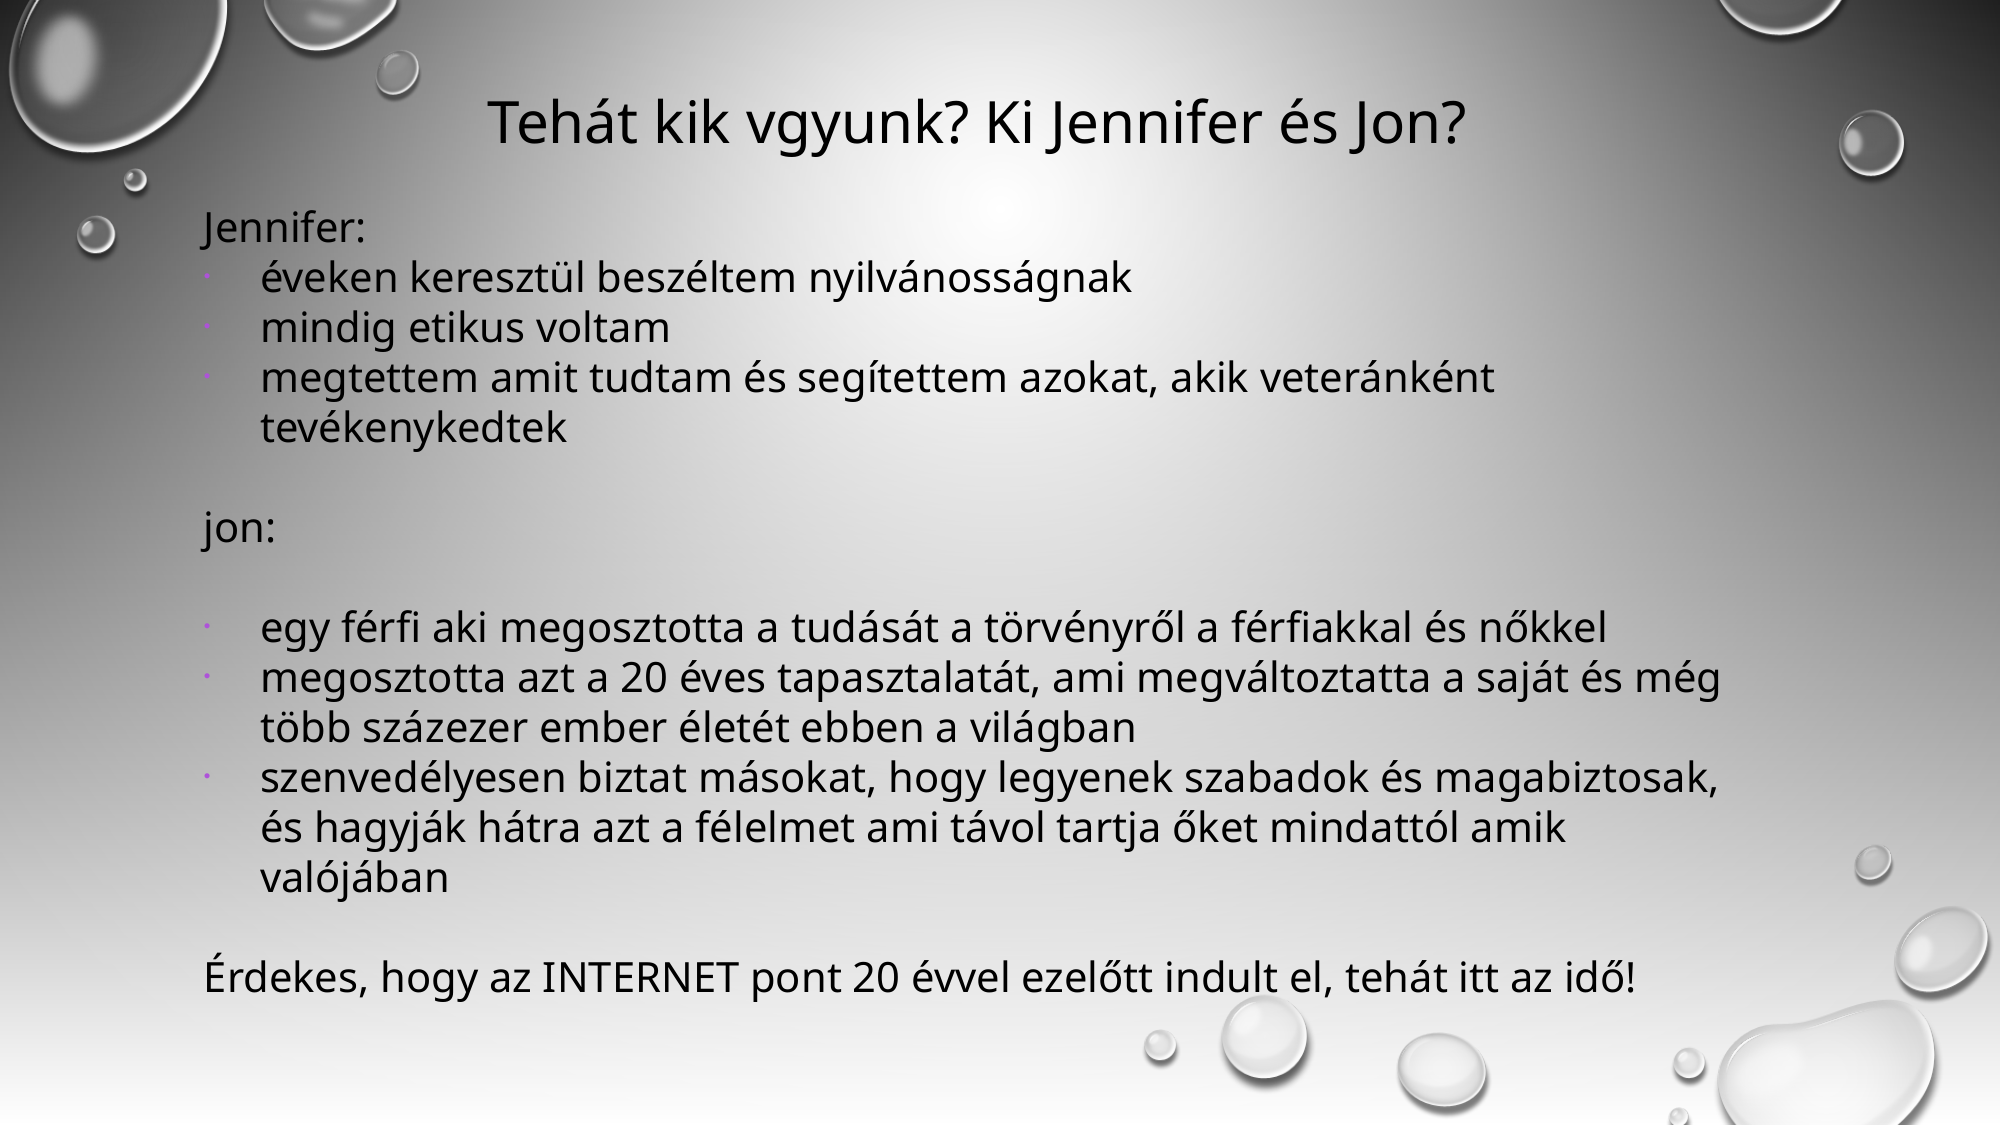

Tehát kik vgyunk? Ki Jennifer és Jon?
Jennifer:
éveken keresztül beszéltem nyilvánosságnak
mindig etikus voltam
megtettem amit tudtam és segítettem azokat, akik veteránként tevékenykedtek
jon:
egy férfi aki megosztotta a tudását a törvényről a férfiakkal és nőkkel
megosztotta azt a 20 éves tapasztalatát, ami megváltoztatta a saját és még több százezer ember életét ebben a világban
szenvedélyesen biztat másokat, hogy legyenek szabadok és magabiztosak, és hagyják hátra azt a félelmet ami távol tartja őket mindattól amik valójában
Érdekes, hogy az INTERNET pont 20 évvel ezelőtt indult el, tehát itt az idő!